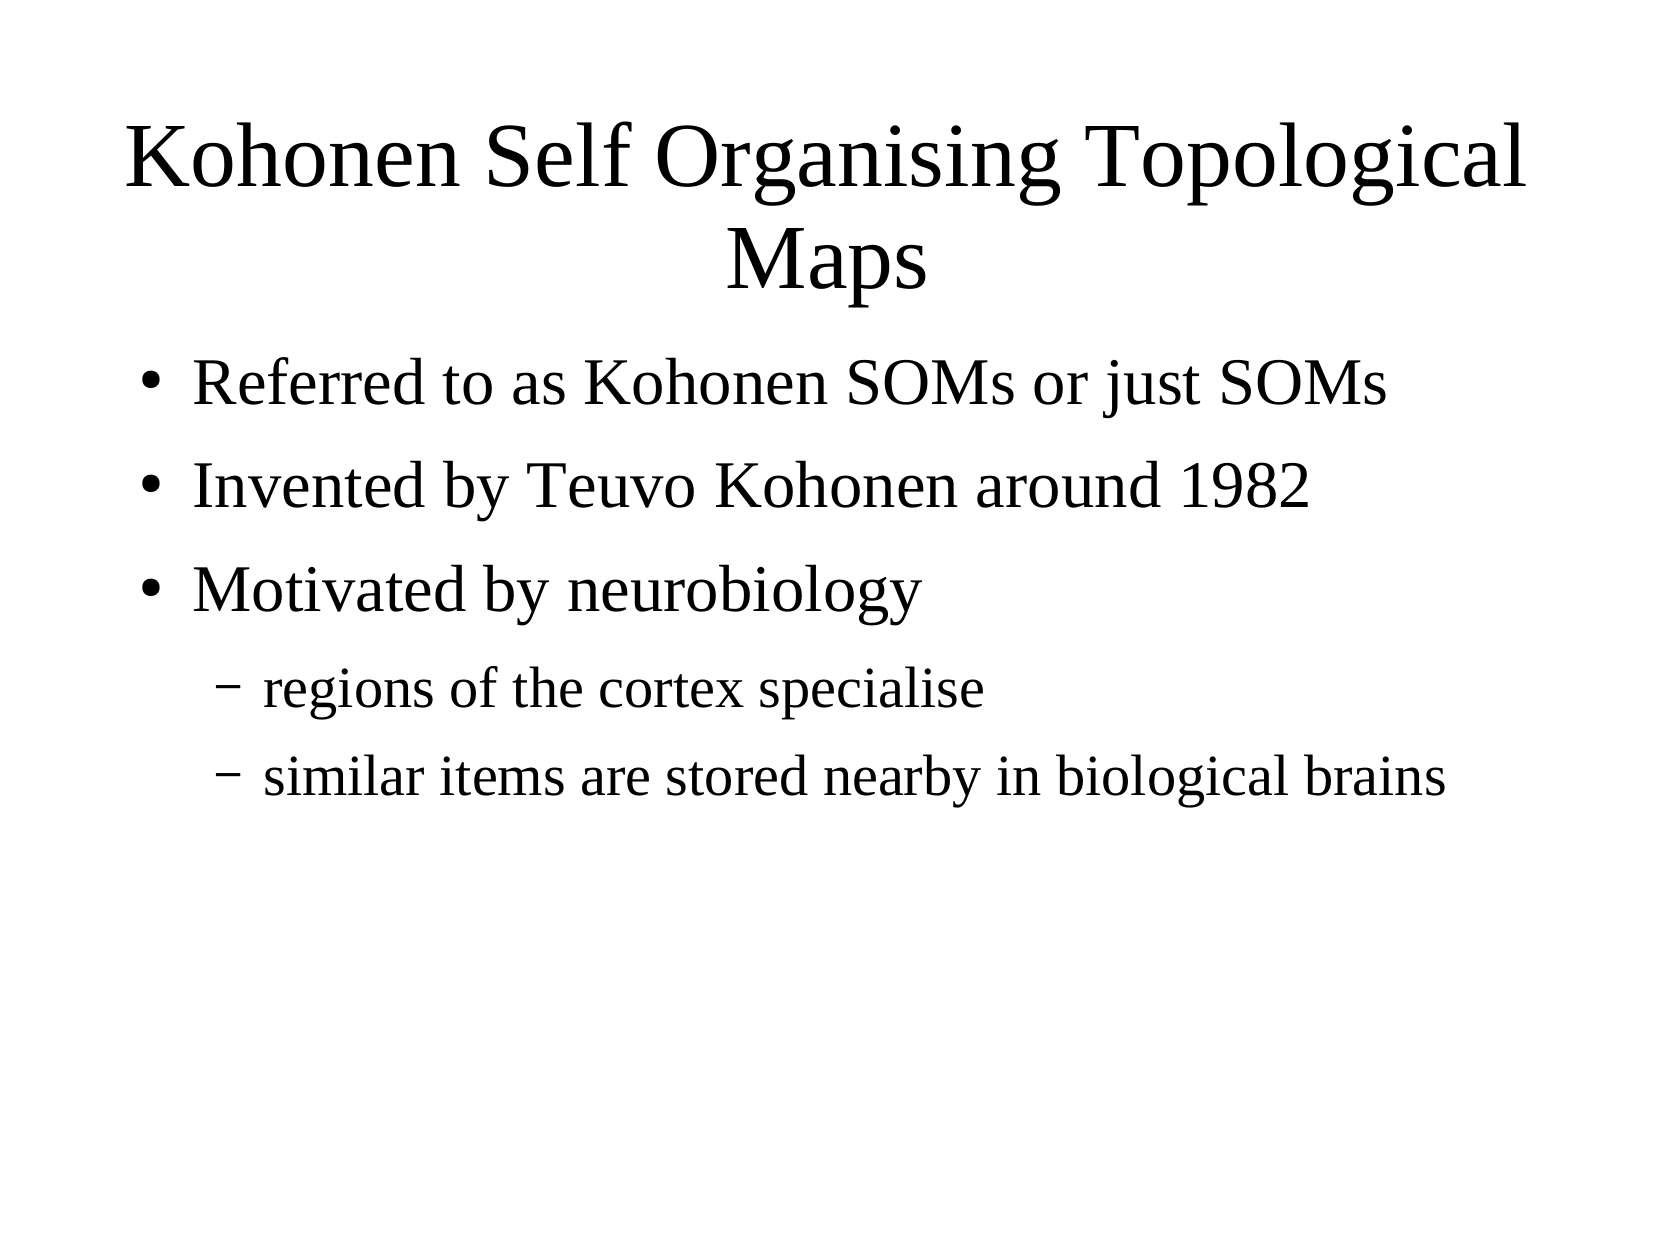

# Kohonen Self Organising Topological Maps
Referred to as Kohonen SOMs or just SOMs
Invented by Teuvo Kohonen around 1982
Motivated by neurobiology
regions of the cortex specialise
similar items are stored nearby in biological brains